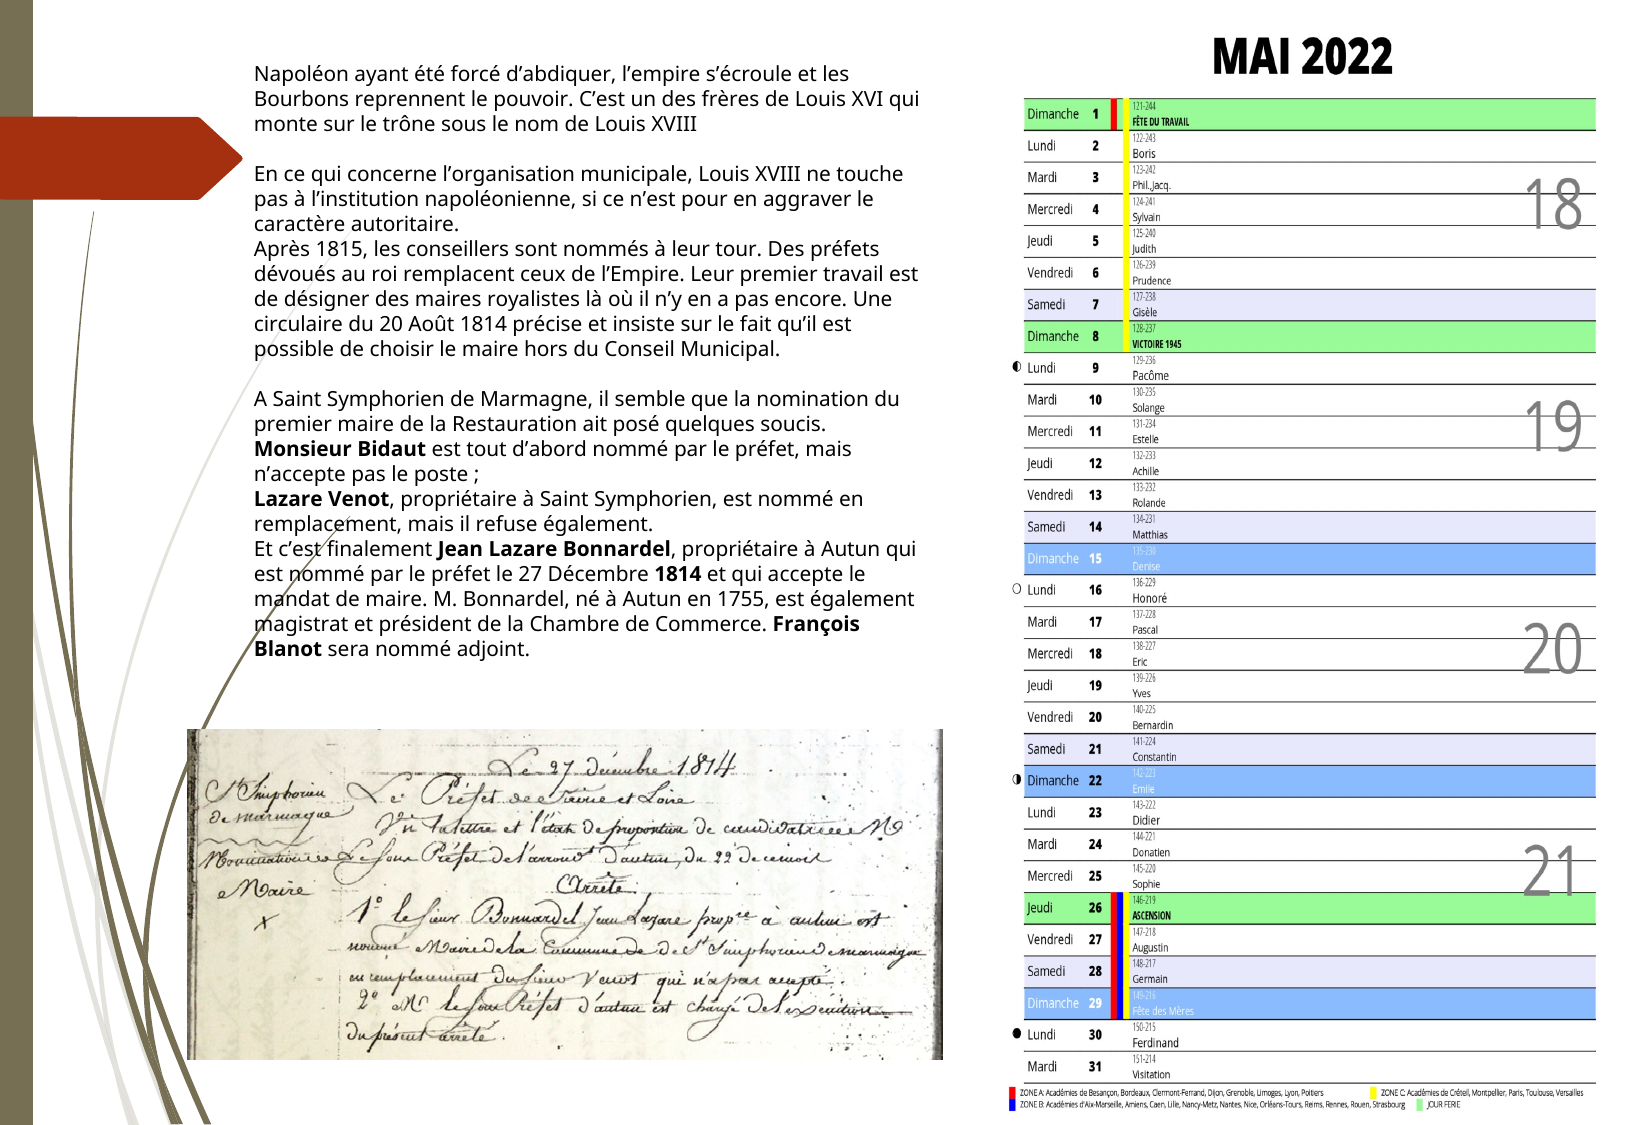

Napoléon ayant été forcé d’abdiquer, l’empire s’écroule et les Bourbons reprennent le pouvoir. C’est un des frères de Louis XVI qui monte sur le trône sous le nom de Louis XVIII
En ce qui concerne l’organisation municipale, Louis XVIII ne touche pas à l’institution napoléonienne, si ce n’est pour en aggraver le caractère autoritaire.
Après 1815, les conseillers sont nommés à leur tour. Des préfets dévoués au roi remplacent ceux de l’Empire. Leur premier travail est de désigner des maires royalistes là où il n’y en a pas encore. Une circulaire du 20 Août 1814 précise et insiste sur le fait qu’il est possible de choisir le maire hors du Conseil Municipal.
A Saint Symphorien de Marmagne, il semble que la nomination du premier maire de la Restauration ait posé quelques soucis.
Monsieur Bidaut est tout d’abord nommé par le préfet, mais n’accepte pas le poste ;
Lazare Venot, propriétaire à Saint Symphorien, est nommé en remplacement, mais il refuse également.
Et c’est finalement Jean Lazare Bonnardel, propriétaire à Autun qui est nommé par le préfet le 27 Décembre 1814 et qui accepte le mandat de maire. M. Bonnardel, né à Autun en 1755, est également magistrat et président de la Chambre de Commerce. François Blanot sera nommé adjoint.